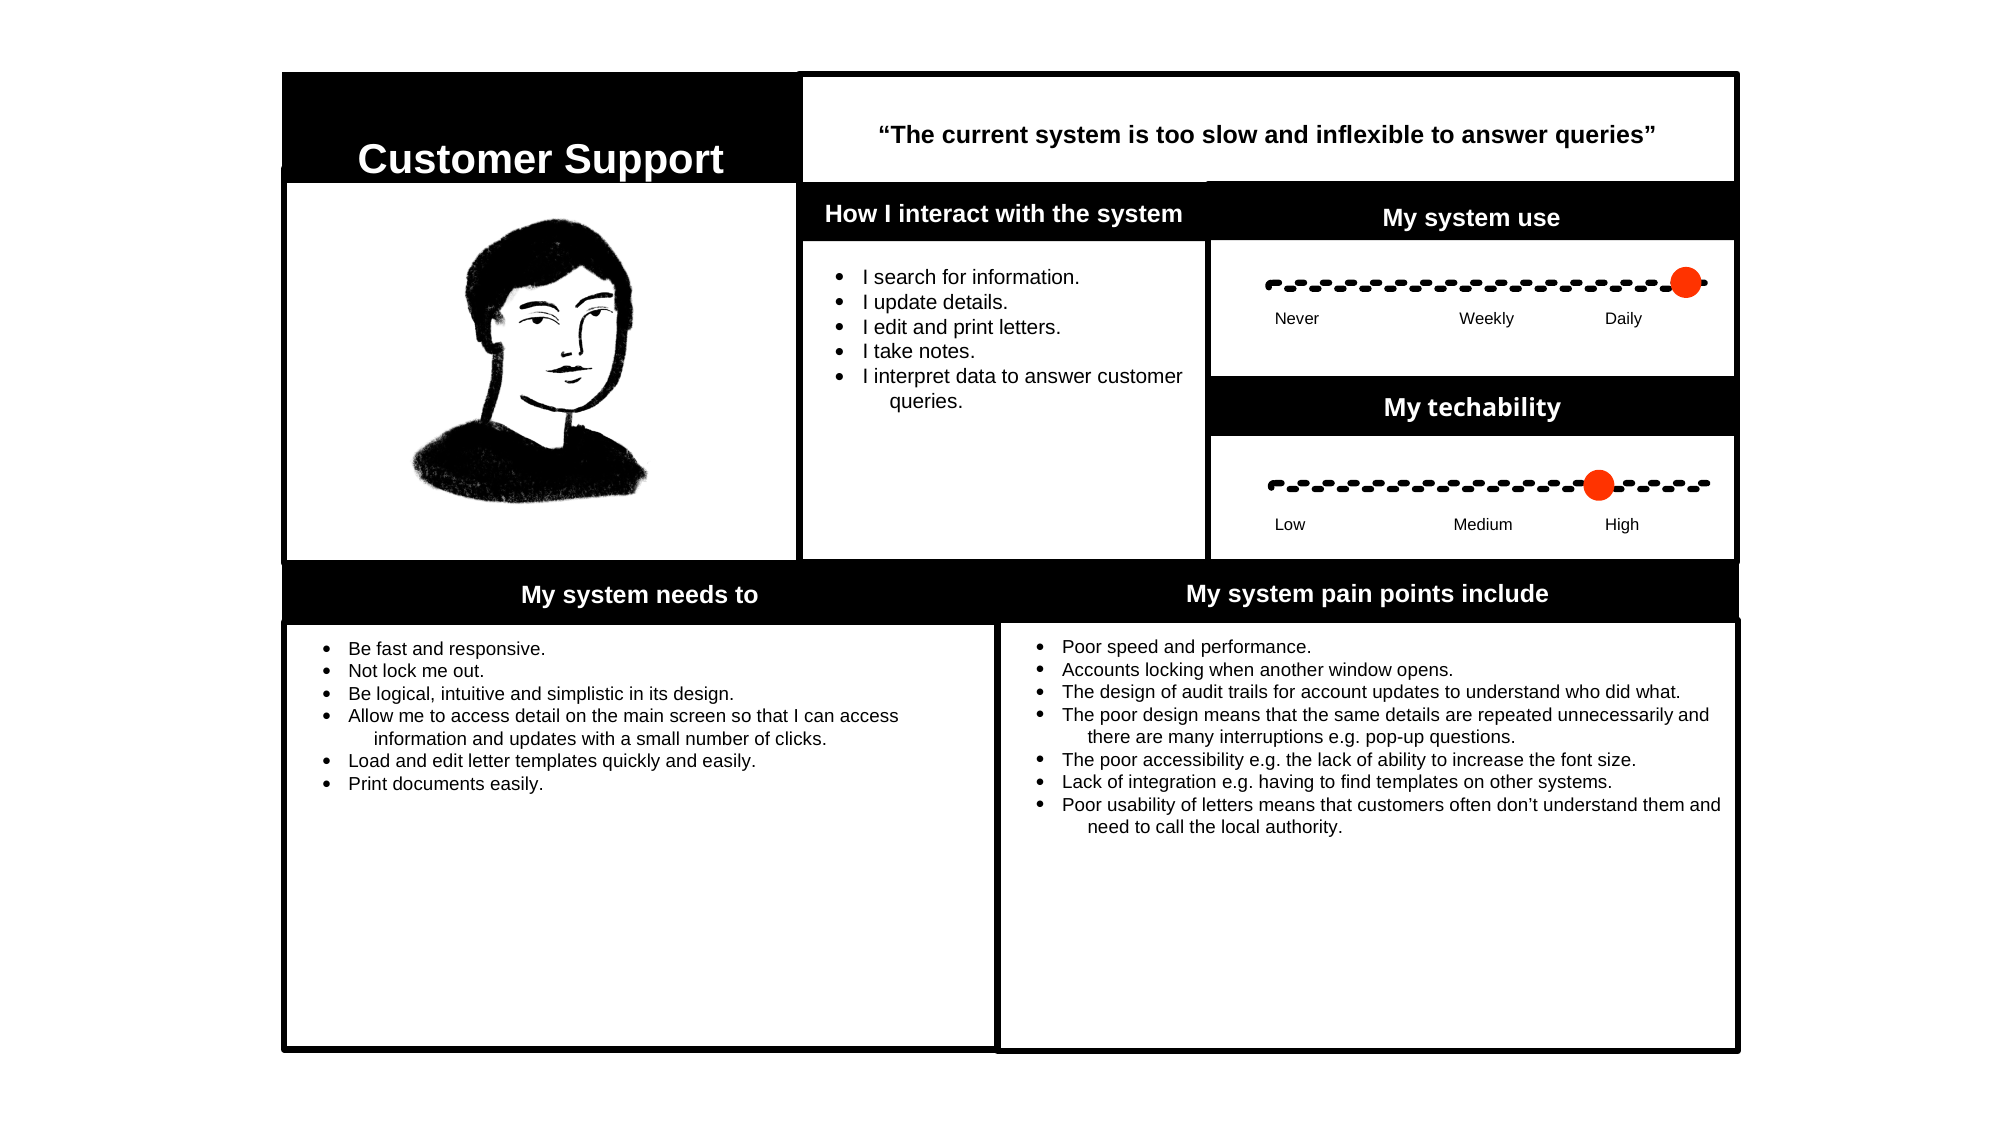

Customer Support
(e.g. Customer support officer)
“The current system is too slow and inflexible to answer queries”
How I interact with the system
My system use
I search for information.
I update details.
I edit and print letters.
I take notes.
I interpret data to answer customer queries.
Never
Weekly
Daily
My techability
Low
Medium
High
My system pain points include
My system needs to
Poor speed and performance.
Accounts locking when another window opens.
The design of audit trails for account updates to understand who did what.
The poor design means that the same details are repeated unnecessarily and there are many interruptions e.g. pop-up questions.
The poor accessibility e.g. the lack of ability to increase the font size.
Lack of integration e.g. having to find templates on other systems.
Poor usability of letters means that customers often don’t understand them and need to call the local authority.
Be fast and responsive.
Not lock me out.
Be logical, intuitive and simplistic in its design.
Allow me to access detail on the main screen so that I can access information and updates with a small number of clicks.
Load and edit letter templates quickly and easily.
Print documents easily.